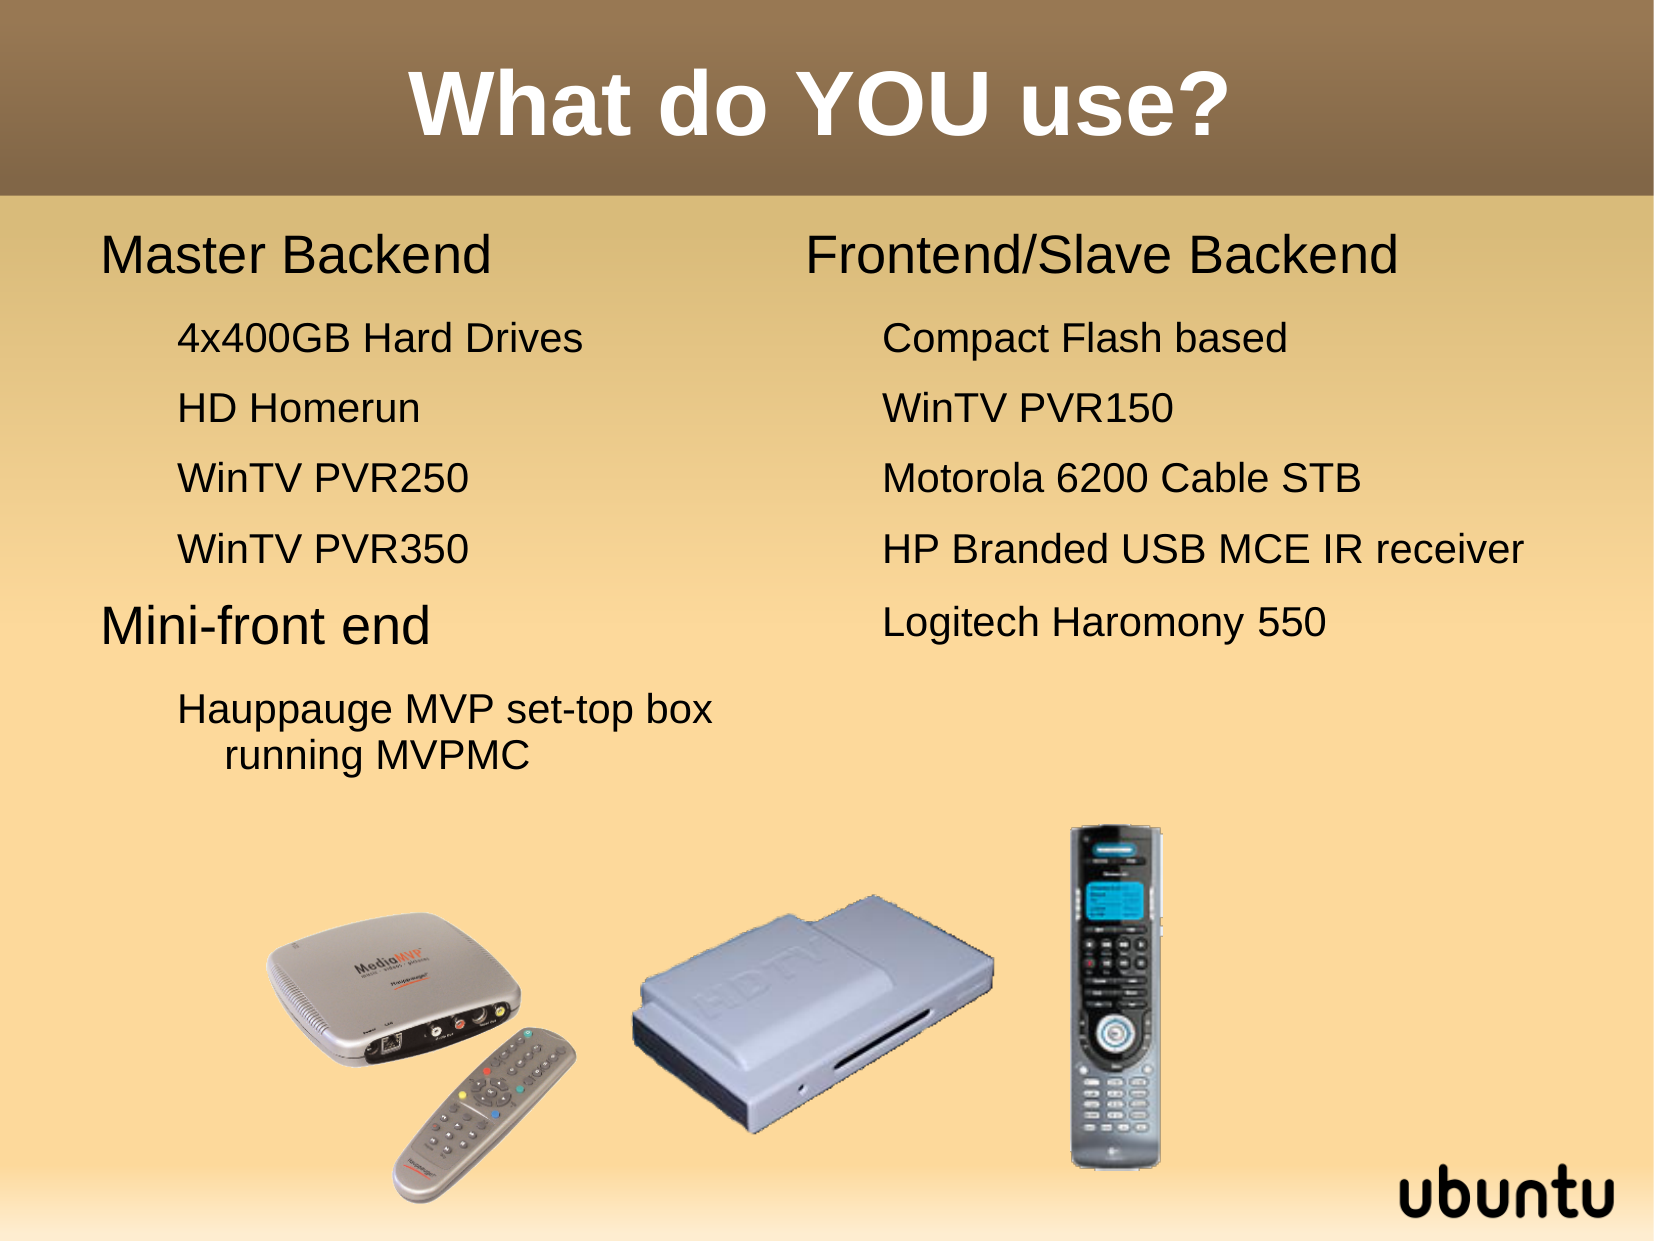

# What do YOU use?
Master Backend
4x400GB Hard Drives
HD Homerun
WinTV PVR250
WinTV PVR350
Mini-front end
Hauppauge MVP set-top box running MVPMC
Frontend/Slave Backend
Compact Flash based
WinTV PVR150
Motorola 6200 Cable STB
HP Branded USB MCE IR receiver
Logitech Haromony 550